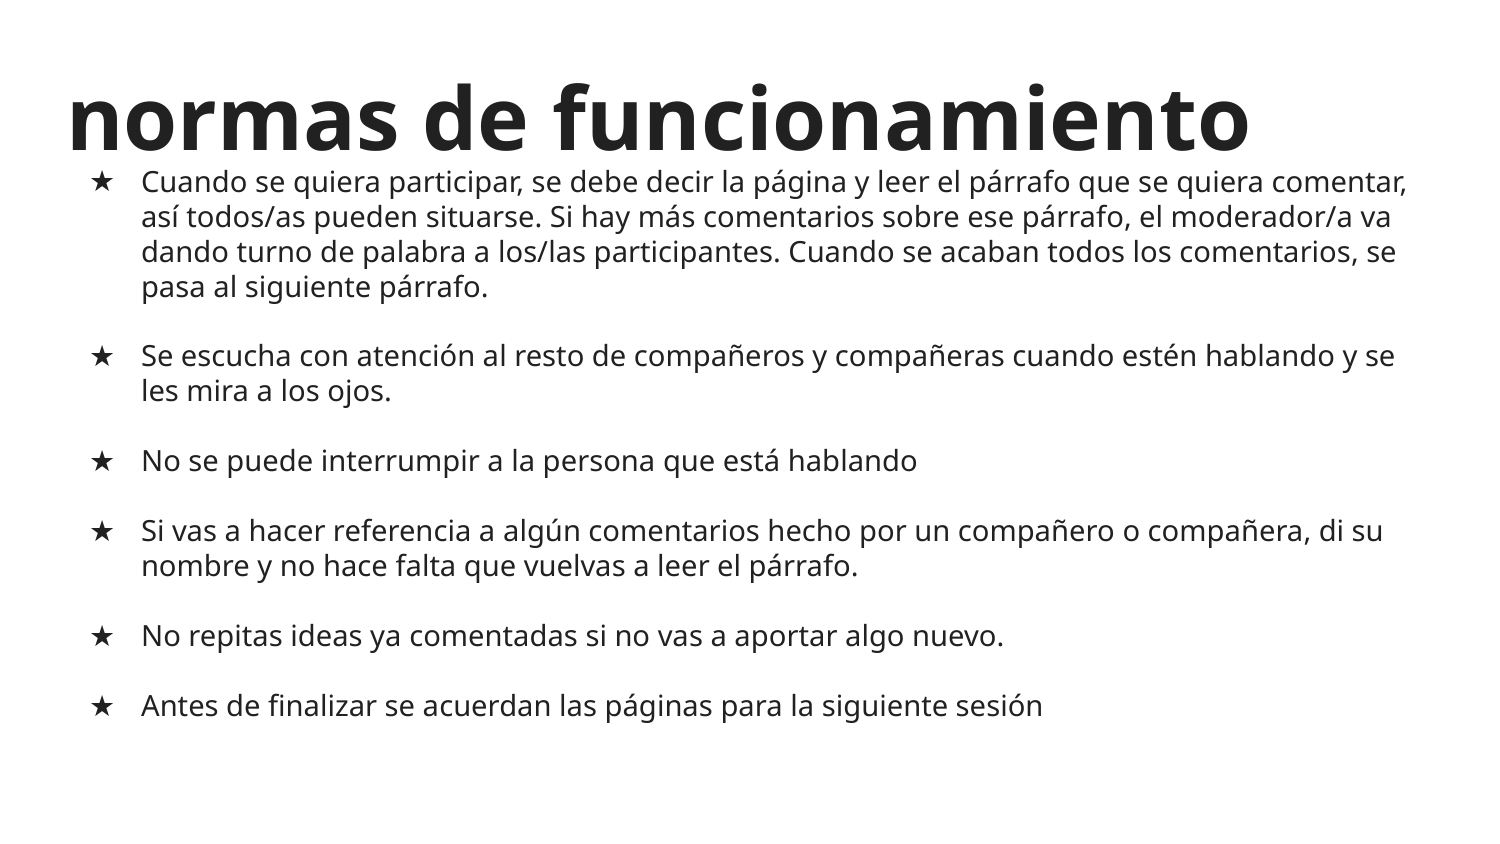

# normas de funcionamiento
Cuando se quiera participar, se debe decir la página y leer el párrafo que se quiera comentar, así todos/as pueden situarse. Si hay más comentarios sobre ese párrafo, el moderador/a va dando turno de palabra a los/las participantes. Cuando se acaban todos los comentarios, se pasa al siguiente párrafo.
Se escucha con atención al resto de compañeros y compañeras cuando estén hablando y se les mira a los ojos.
No se puede interrumpir a la persona que está hablando
Si vas a hacer referencia a algún comentarios hecho por un compañero o compañera, di su nombre y no hace falta que vuelvas a leer el párrafo.
No repitas ideas ya comentadas si no vas a aportar algo nuevo.
Antes de finalizar se acuerdan las páginas para la siguiente sesión